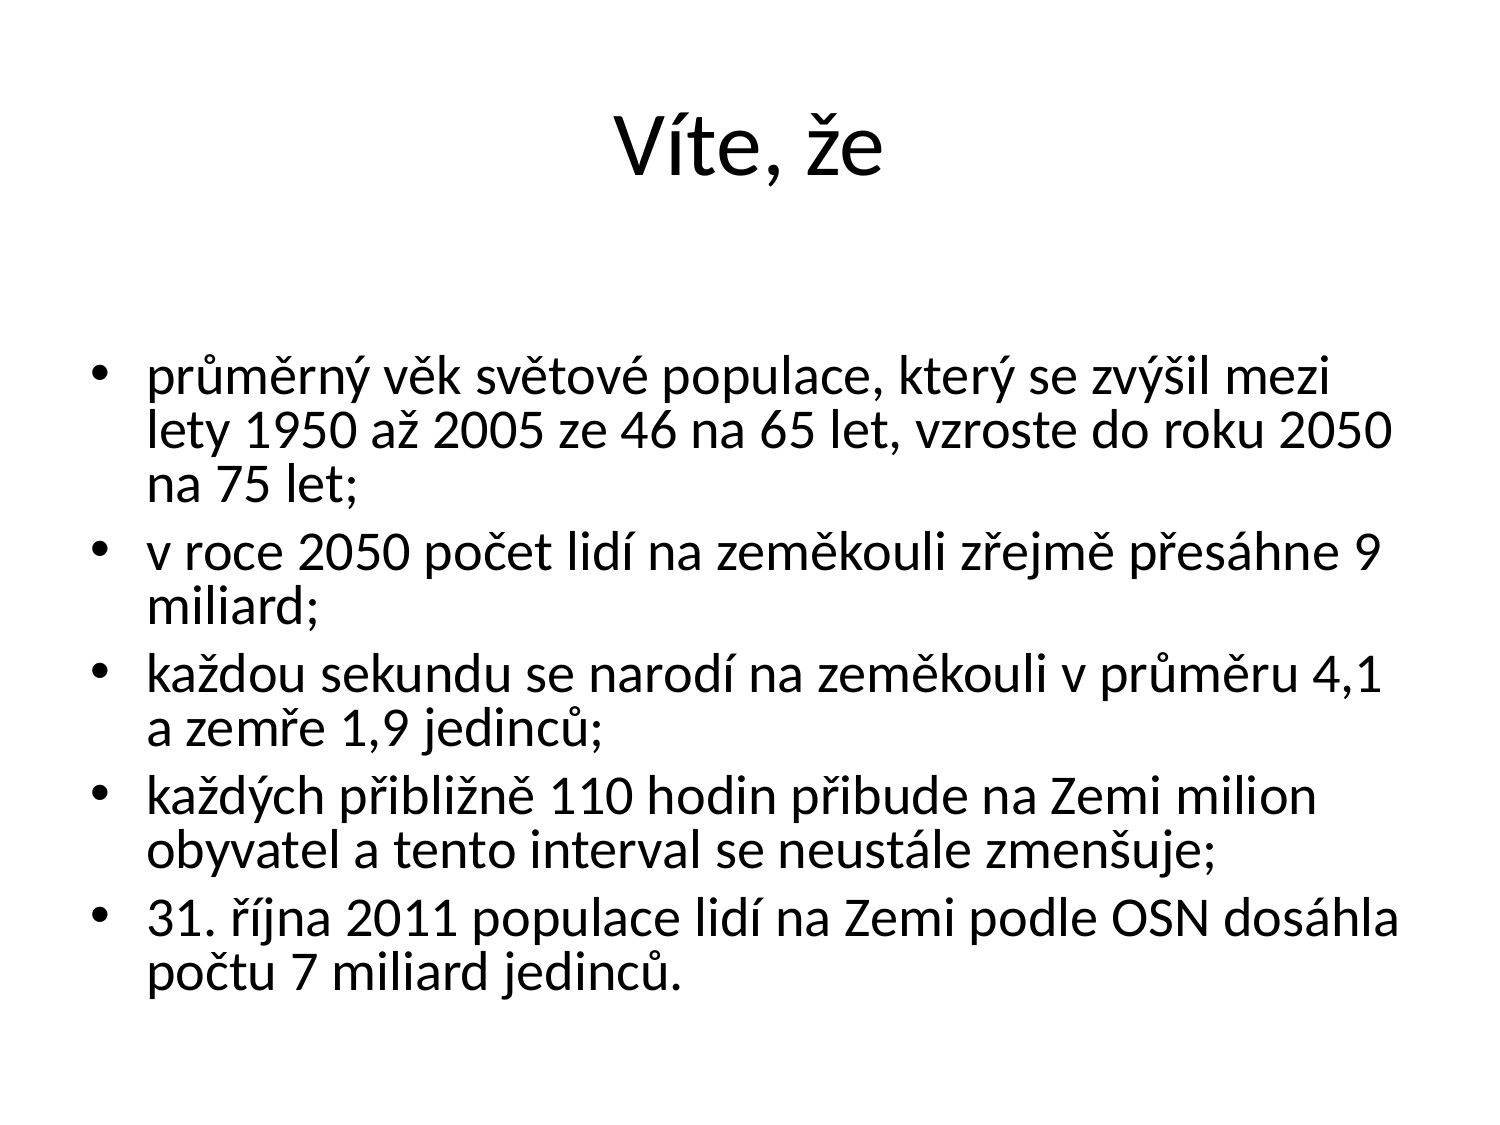

# Víte, že
průměrný věk světové populace, který se zvýšil mezi lety 1950 až 2005 ze 46 na 65 let, vzroste do roku 2050 na 75 let;
v roce 2050 počet lidí na zeměkouli zřejmě přesáhne 9 miliard;
každou sekundu se narodí na zeměkouli v průměru 4,1 a zemře 1,9 jedinců;
každých přibližně 110 hodin přibude na Zemi milion obyvatel a tento interval se neustále zmenšuje;
31. října 2011 populace lidí na Zemi podle OSN dosáhla počtu 7 miliard jedinců.